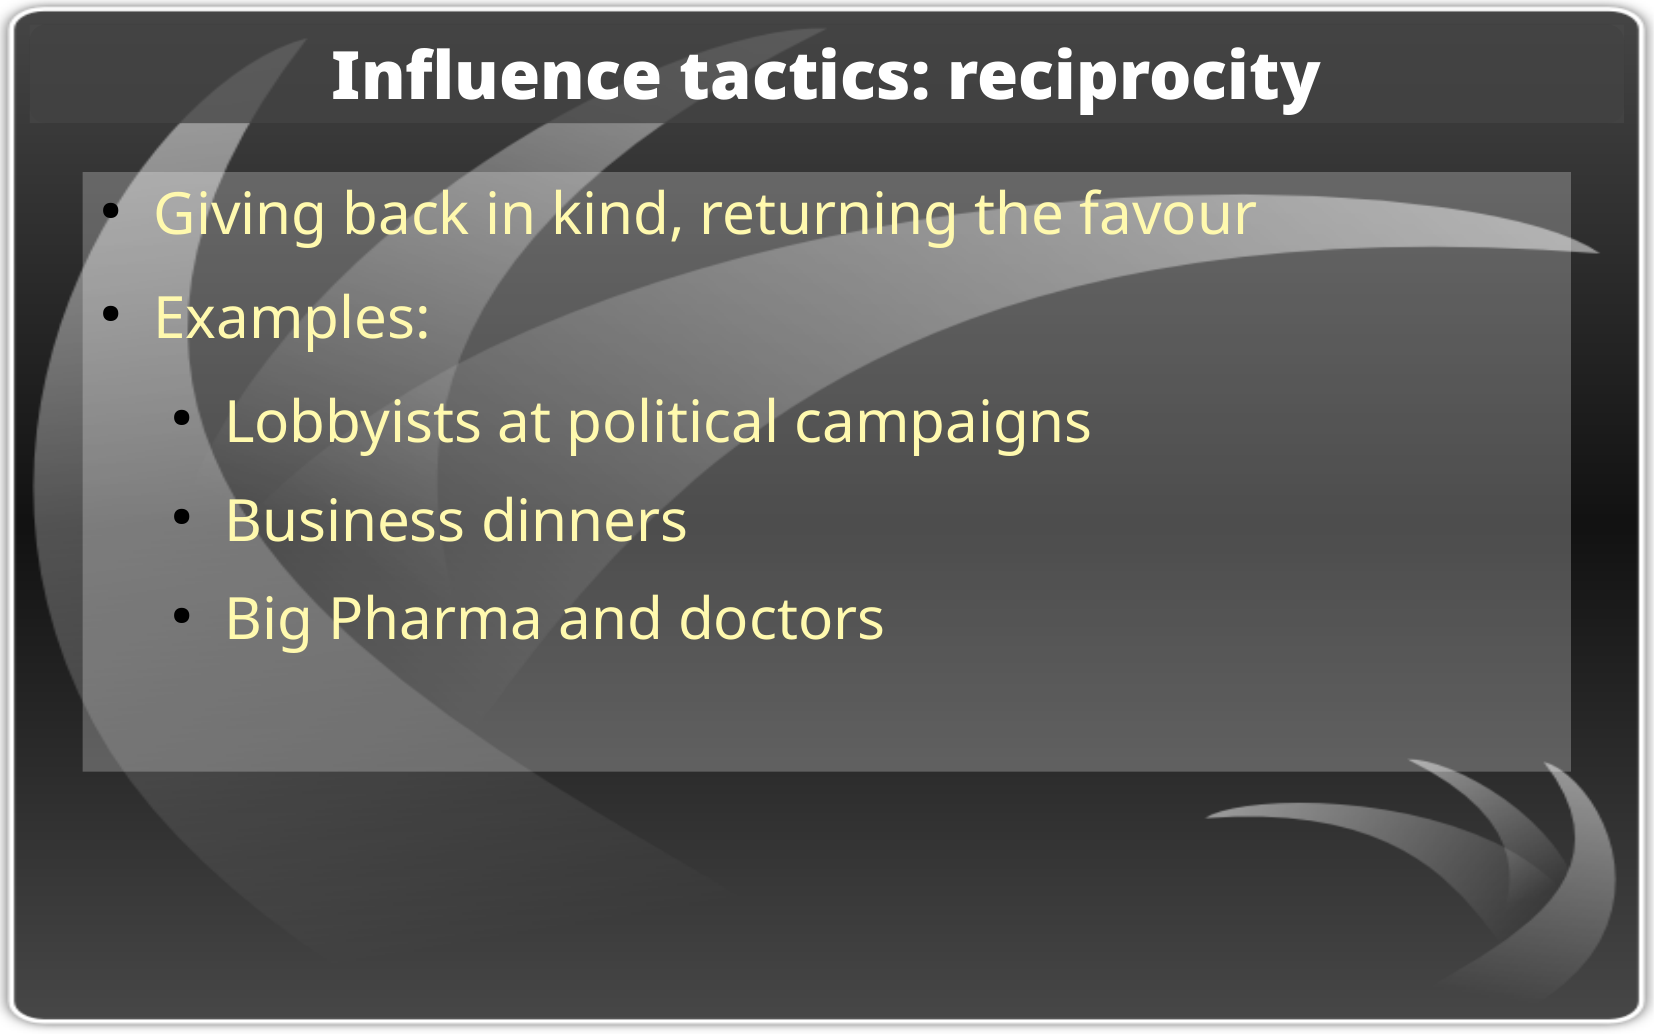

# Influence tactics: reciprocity
Giving back in kind, returning the favour
Examples:
Lobbyists at political campaigns
Business dinners
Big Pharma and doctors